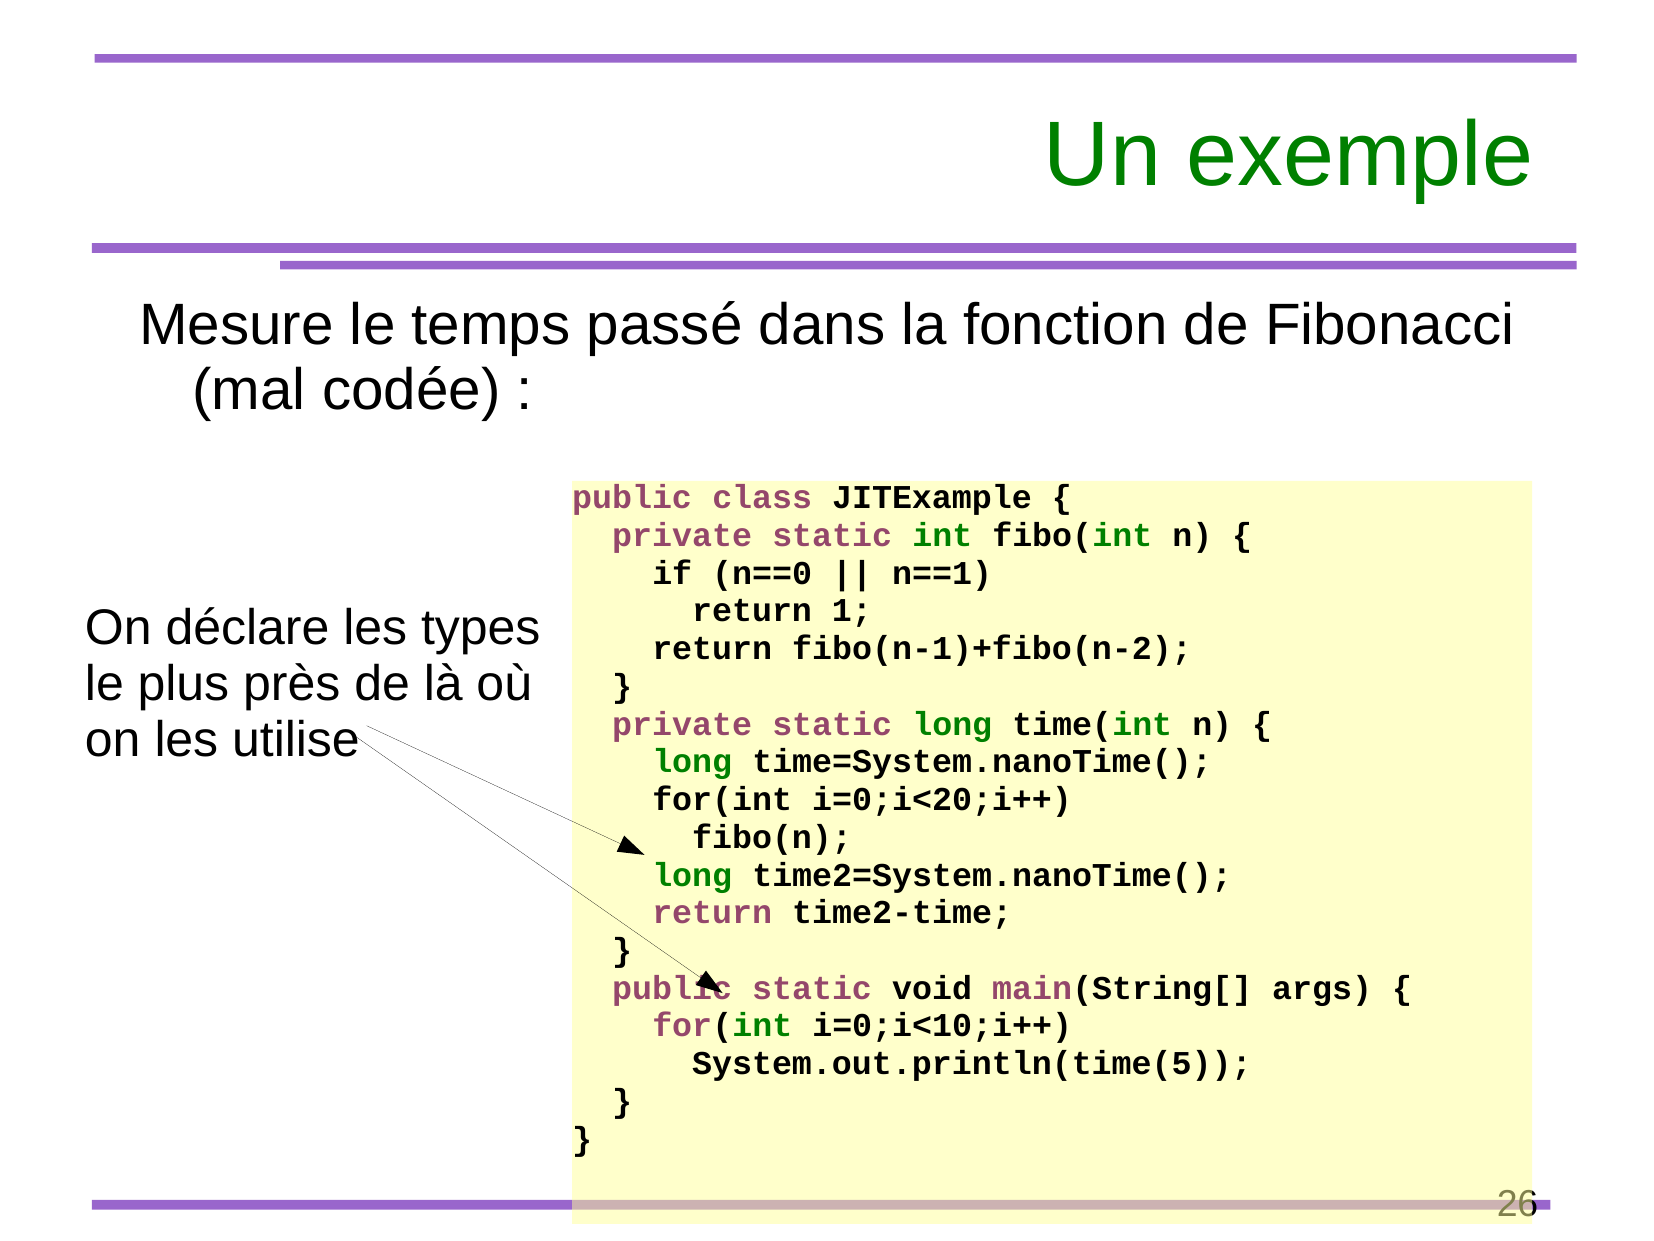

# Un exemple
Mesure le temps passé dans la fonction de Fibonacci (mal codée) :
public class JITExample {
 private static int fibo(int n) {
 if (n==0 || n==1)
 return 1;
 return fibo(n-1)+fibo(n-2);
 }
 private static long time(int n) {
 long time=System.nanoTime();
 for(int i=0;i<20;i++)
 fibo(n);
 long time2=System.nanoTime();
 return time2-time;
 }
 public static void main(String[] args) {
 for(int i=0;i<10;i++)
 System.out.println(time(5));
 }
}
On déclare les types
le plus près de là où
on les utilise